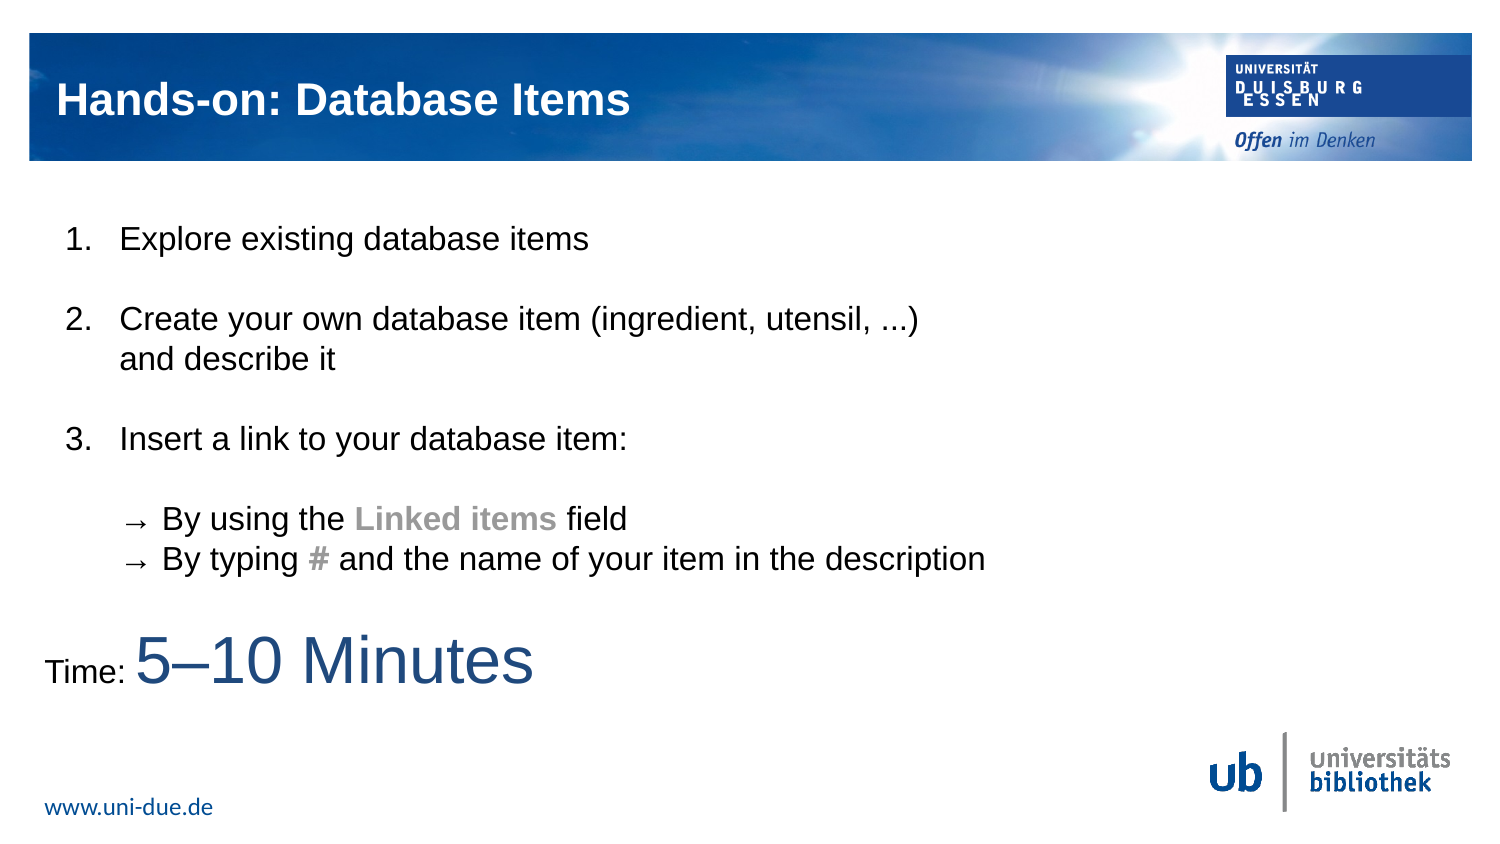

Hands-on: Database Items
Explore existing database items
Create your own database item (ingredient, utensil, ...)
and describe it
Insert a link to your database item:
→ By using the Linked items field
→ By typing # and the name of your item in the description
Time: 5–10 Minutes
www.uni-due.de